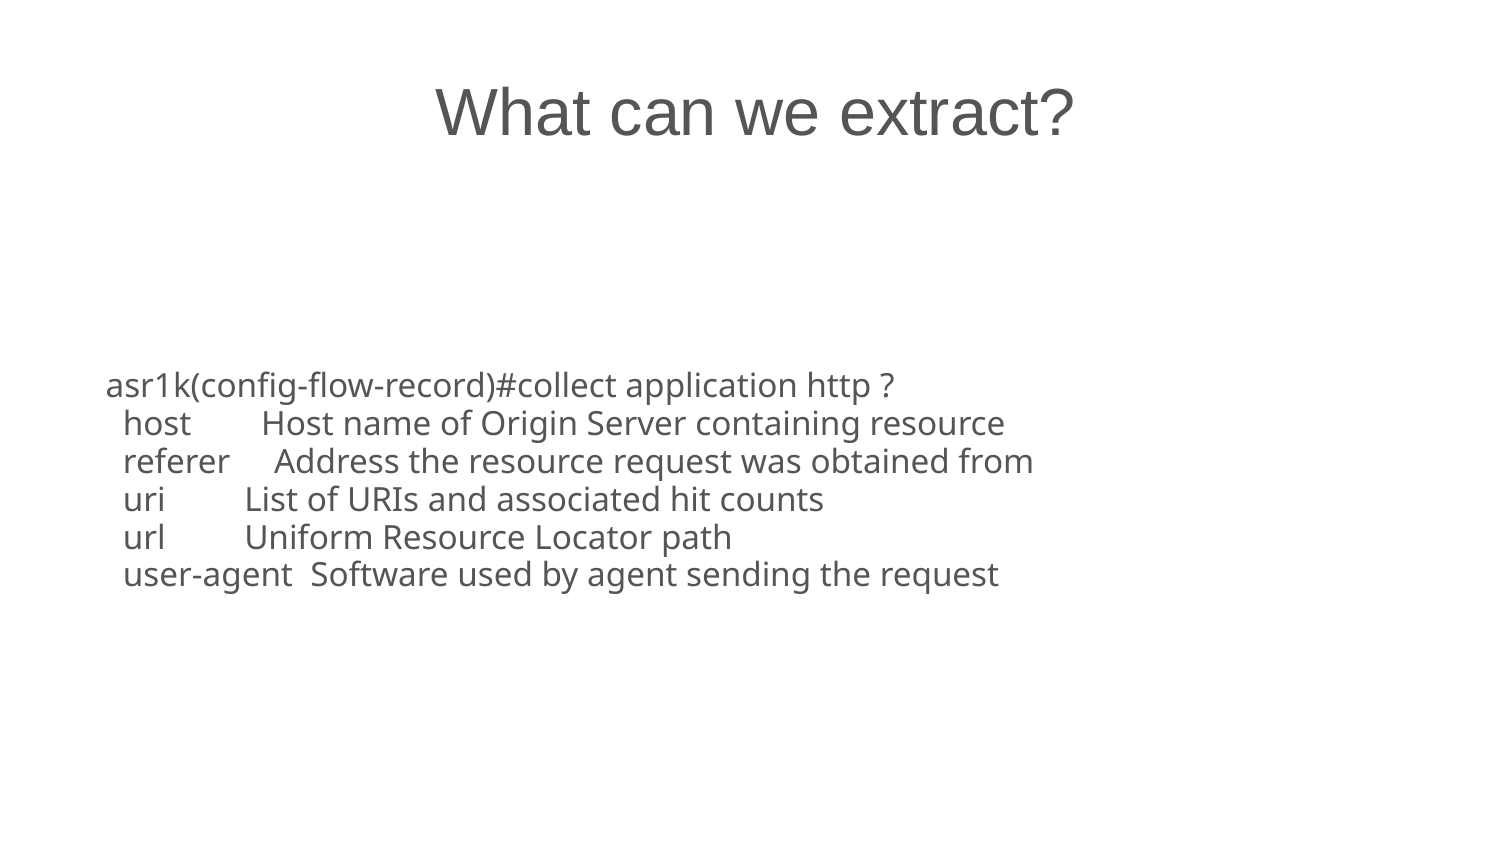

What can we extract?
# asr1k(config-flow-record)#collect application http ? host Host name of Origin Server containing resource referer Address the resource request was obtained from uri List of URIs and associated hit counts url Uniform Resource Locator path user-agent Software used by agent sending the request